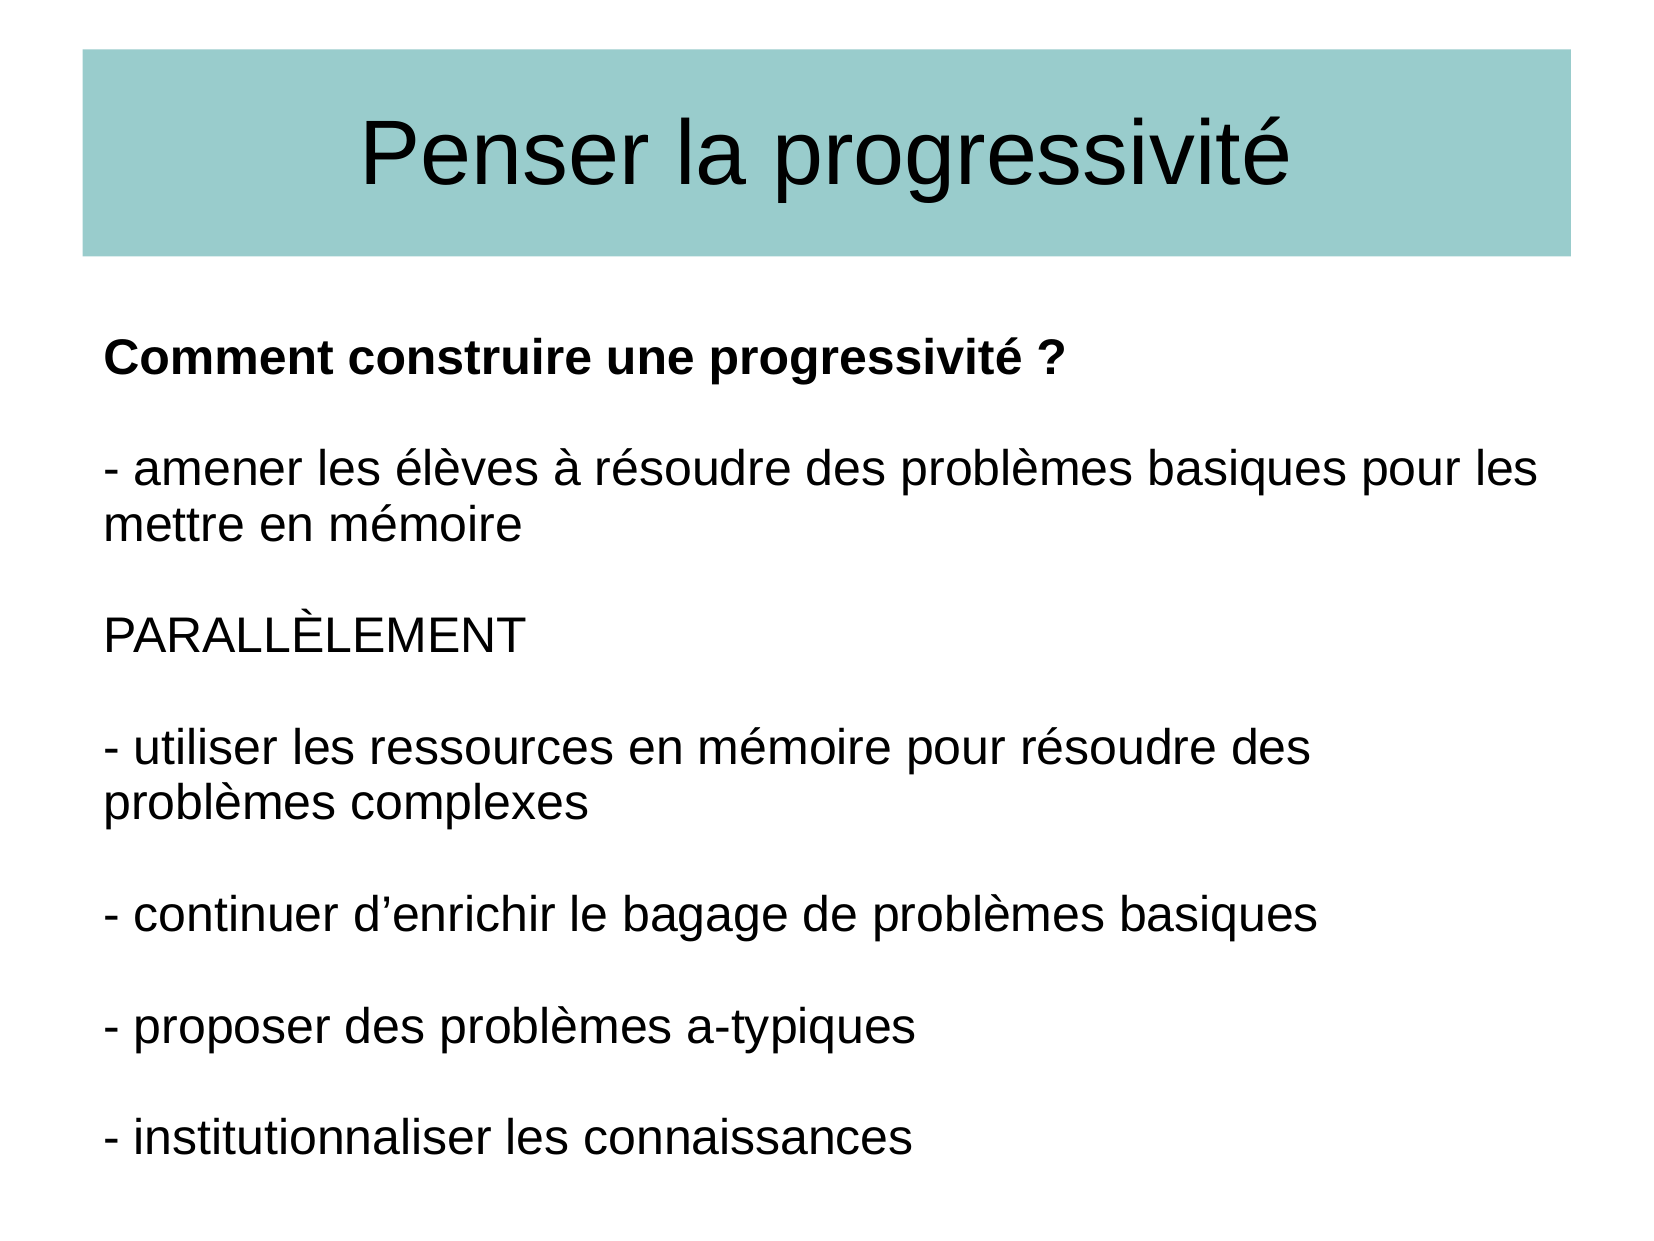

# Penser la progressivité
Comment construire une progressivité ?
- amener les élèves à résoudre des problèmes basiques pour les mettre en mémoire
PARALLÈLEMENT
- utiliser les ressources en mémoire pour résoudre des problèmes complexes
- continuer d’enrichir le bagage de problèmes basiques
- proposer des problèmes a-typiques
- institutionnaliser les connaissances